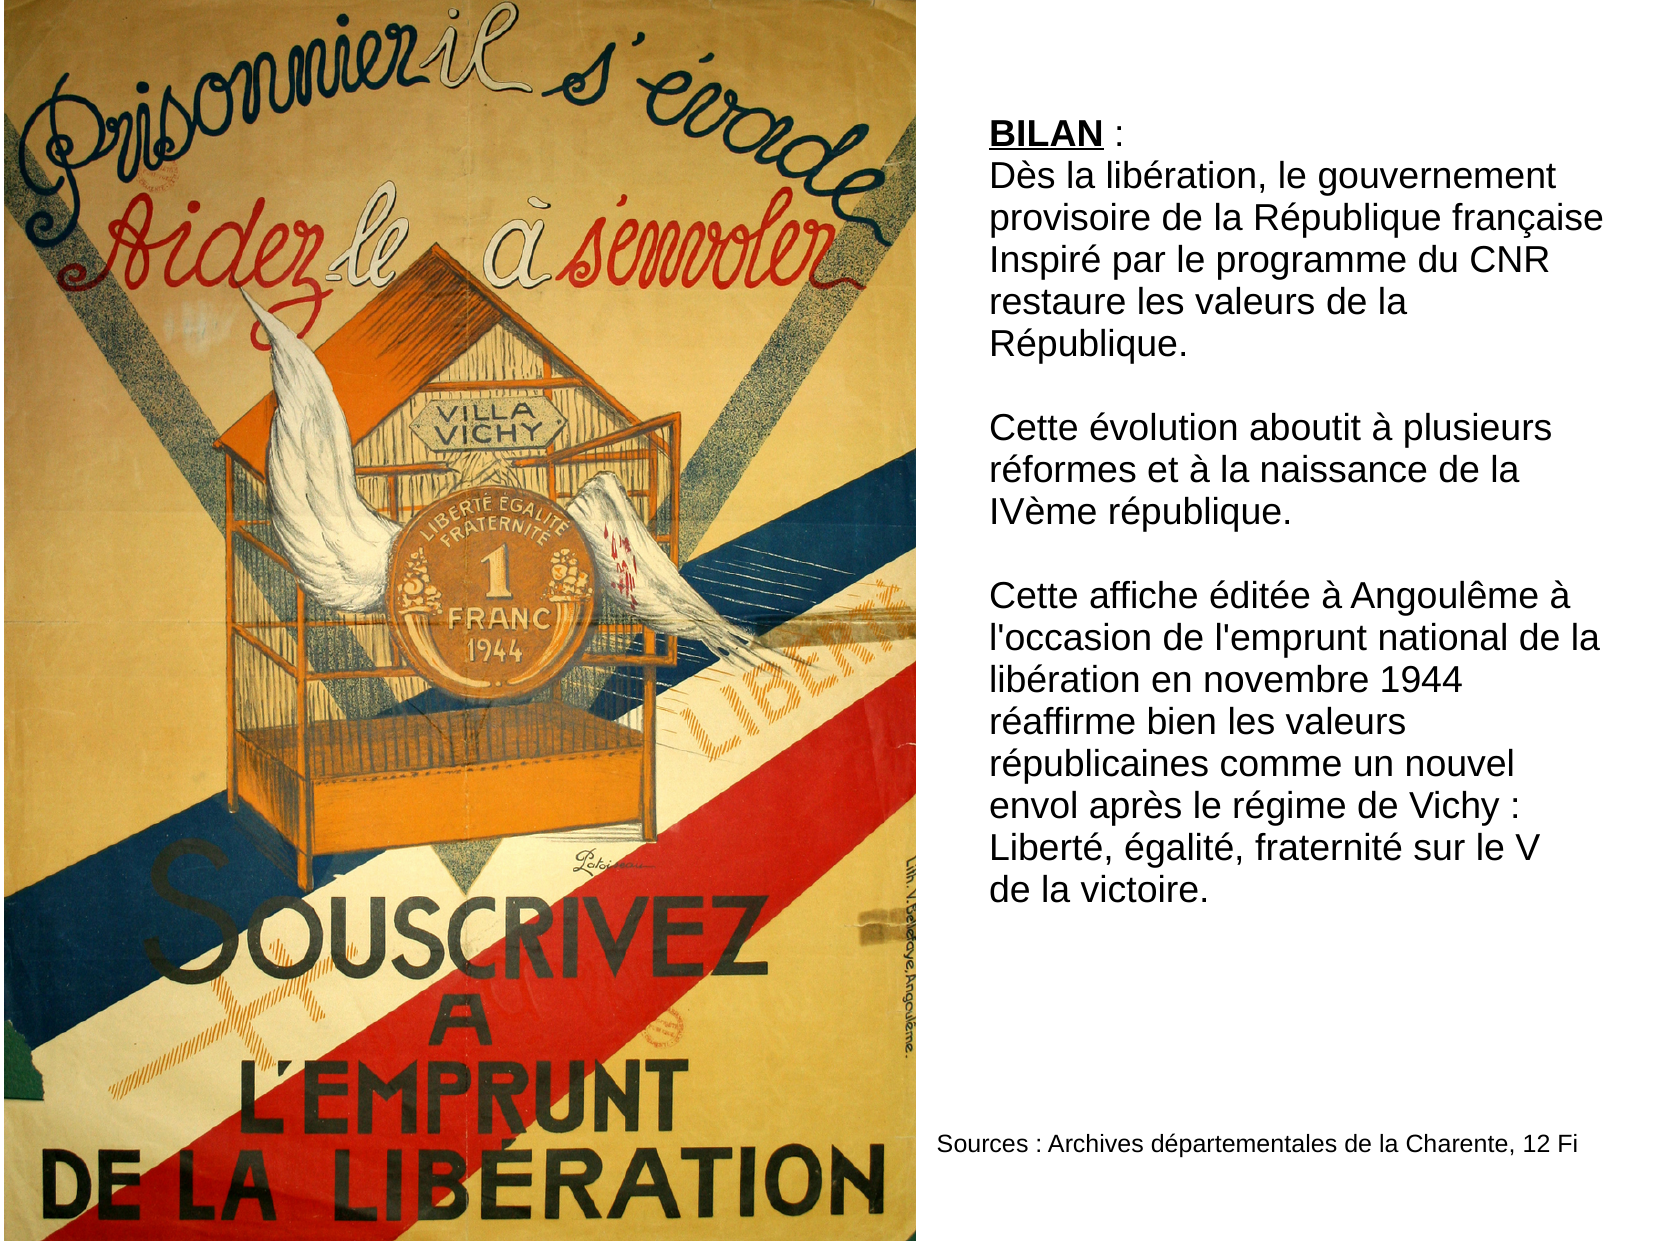

BILAN :
Dès la libération, le gouvernement provisoire de la République française
Inspiré par le programme du CNR
restaure les valeurs de la République.
Cette évolution aboutit à plusieurs
réformes et à la naissance de la
IVème république.
Cette affiche éditée à Angoulême à
l'occasion de l'emprunt national de la libération en novembre 1944 réaffirme bien les valeurs républicaines comme un nouvel envol après le régime de Vichy :
Liberté, égalité, fraternité sur le V
de la victoire.
Sources : Archives départementales de la Charente, 12 Fi